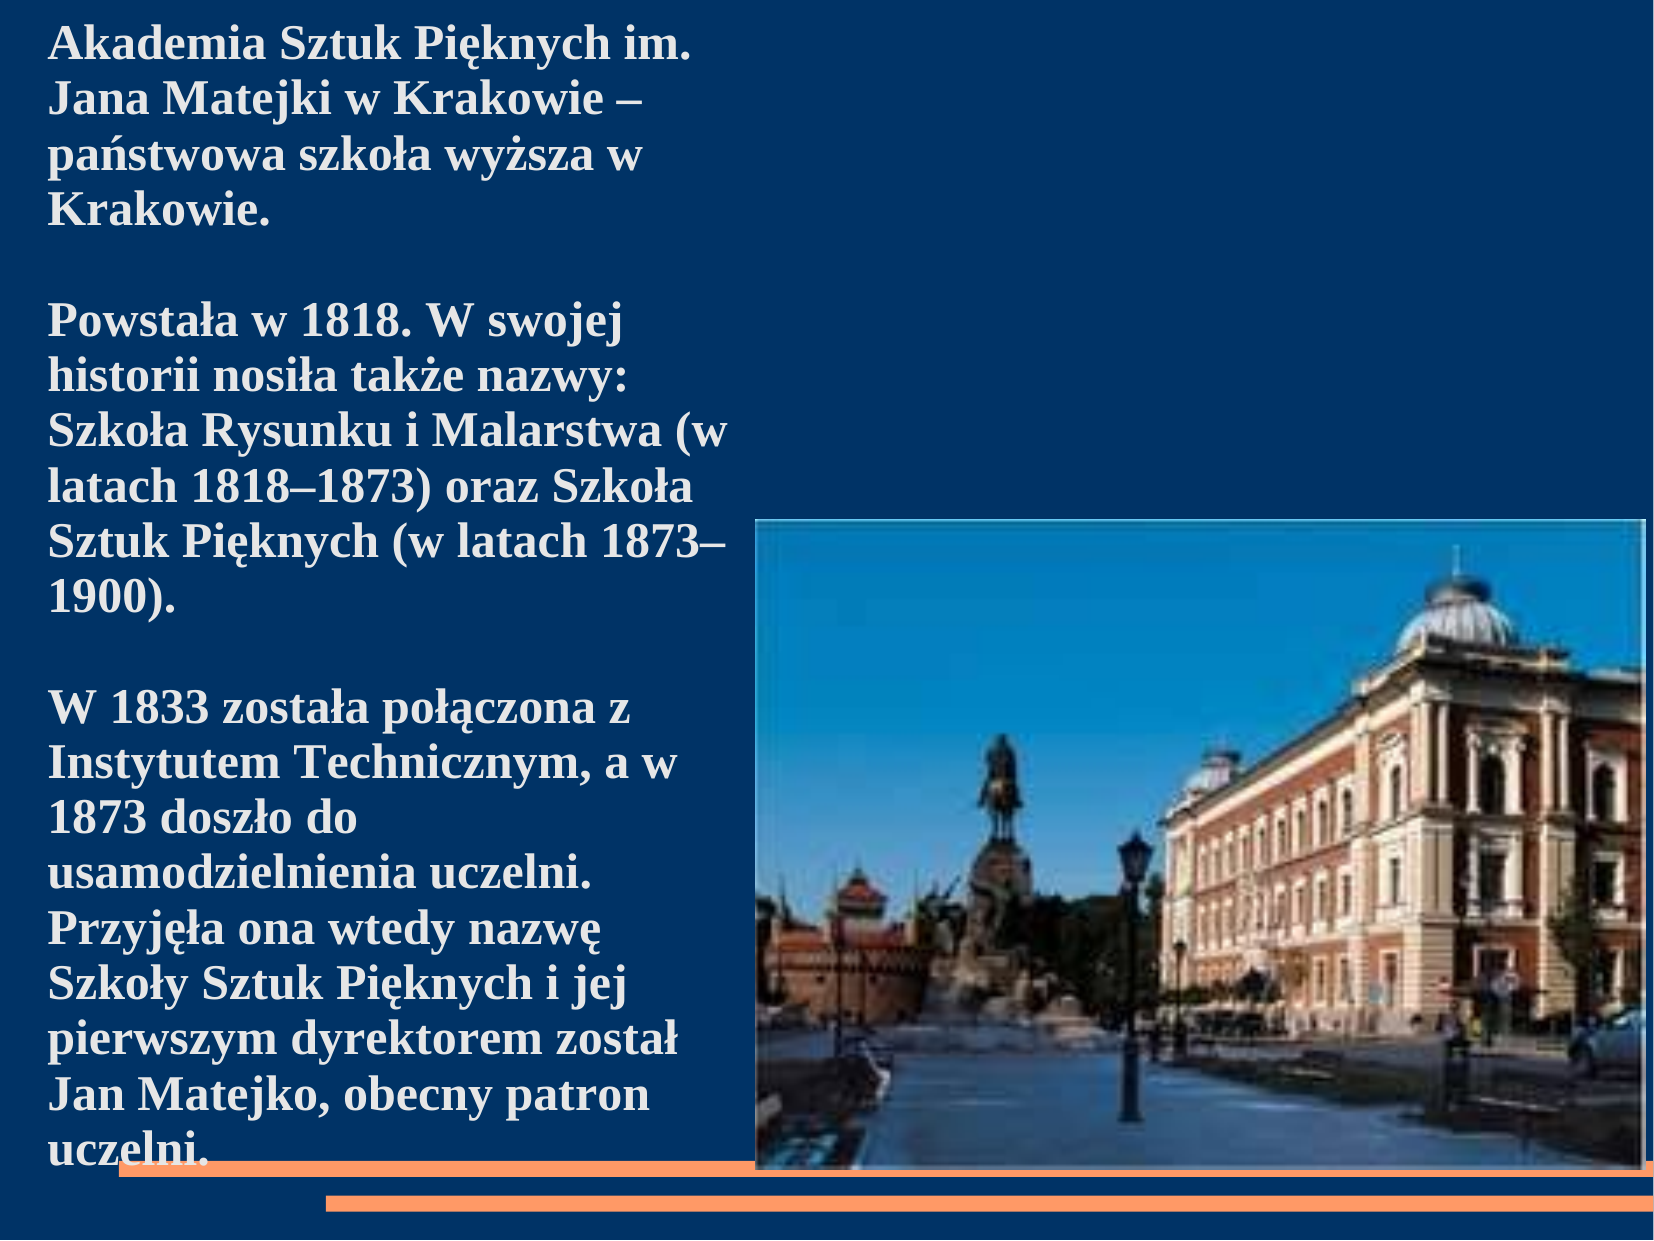

# Akademia Sztuk Pięknych im. Jana Matejki w Krakowie – państwowa szkoła wyższa w Krakowie.
Powstała w 1818. W swojej historii nosiła także nazwy: Szkoła Rysunku i Malarstwa (w latach 1818–1873) oraz Szkoła Sztuk Pięknych (w latach 1873–1900).
W 1833 została połączona z Instytutem Technicznym, a w 1873 doszło do usamodzielnienia uczelni. Przyjęła ona wtedy nazwę Szkoły Sztuk Pięknych i jej pierwszym dyrektorem został Jan Matejko, obecny patron uczelni.